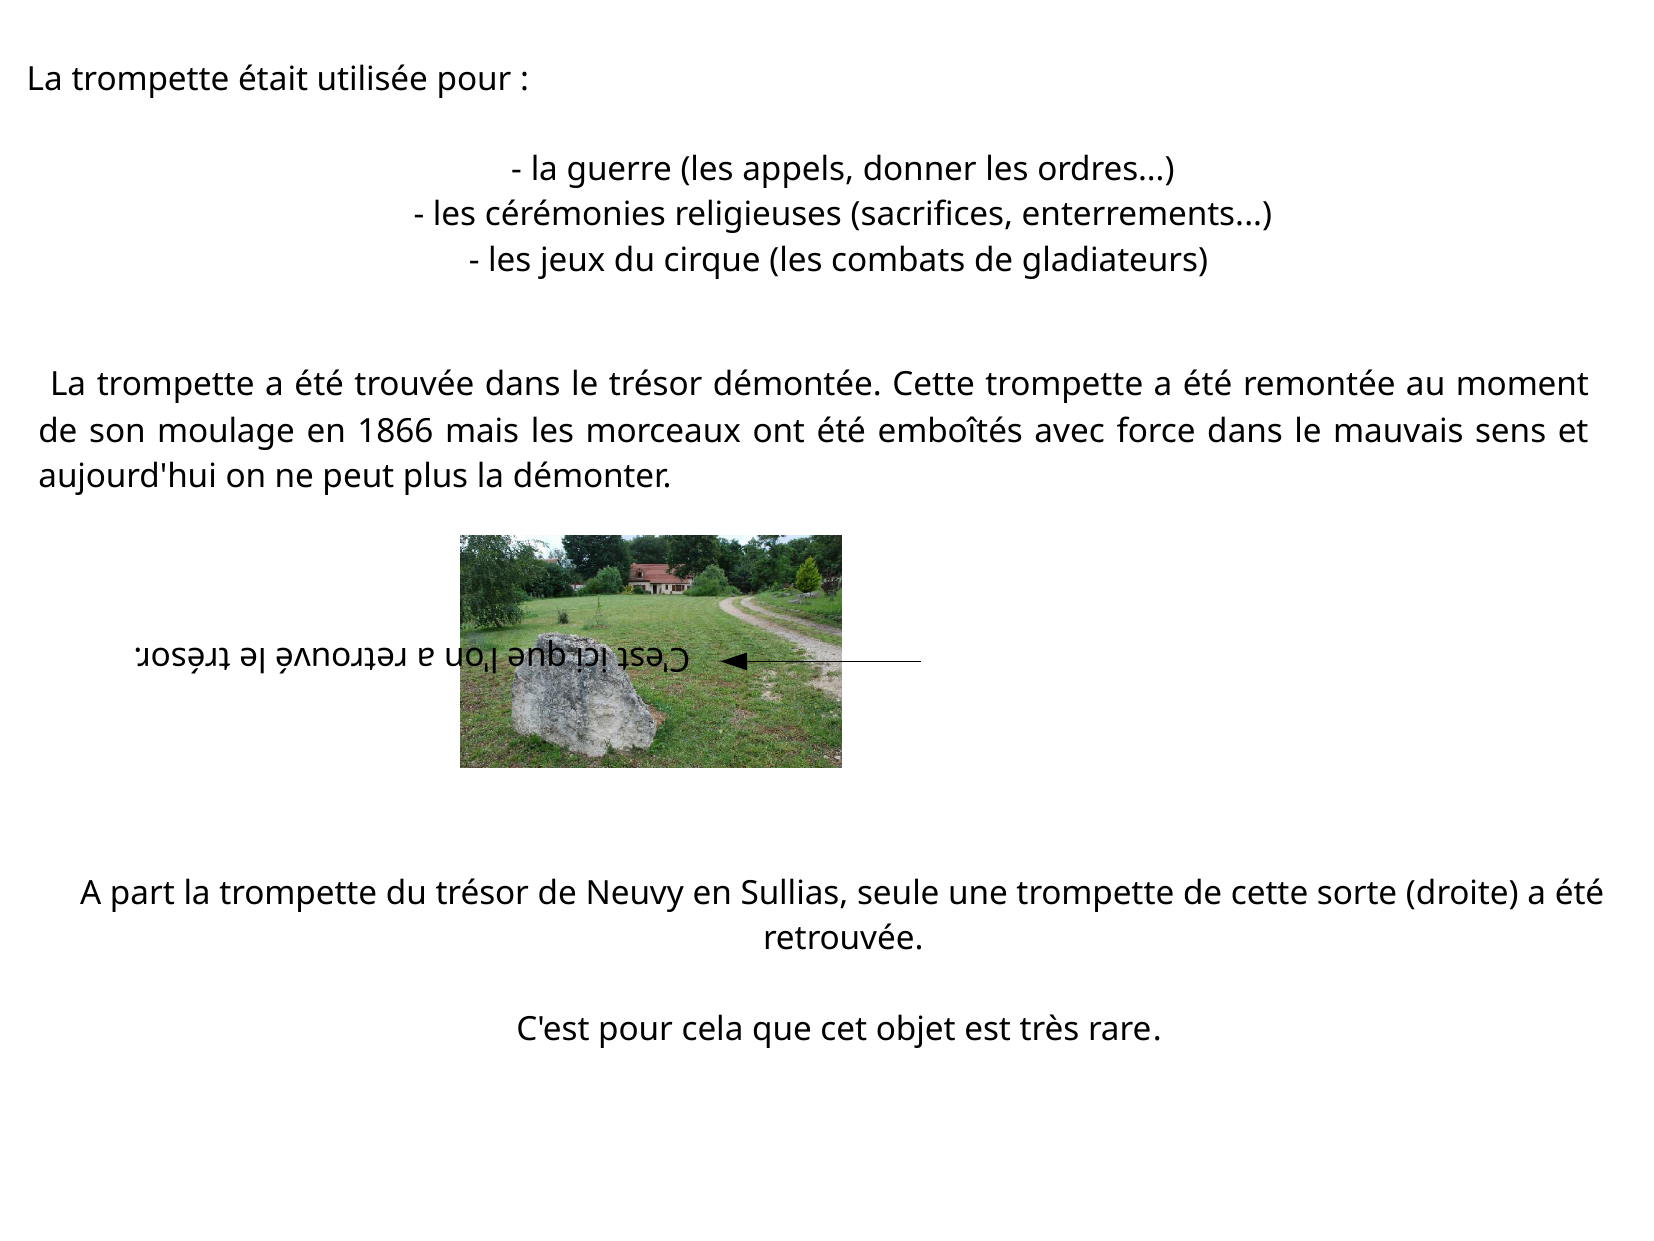

La trompette était utilisée pour :
- la guerre (les appels, donner les ordres…)
- les cérémonies religieuses (sacrifices, enterrements...)
- les jeux du cirque (les combats de gladiateurs)
A part la trompette du trésor de Neuvy en Sullias, seule une trompette de cette sorte (droite) a été retrouvée.
C'est pour cela que cet objet est très rare.
 La trompette a été trouvée dans le trésor démontée. Cette trompette a été remontée au moment de son moulage en 1866 mais les morceaux ont été emboîtés avec force dans le mauvais sens et aujourd'hui on ne peut plus la démonter.
 C'est ici que l'on a retrouvé le trésor.